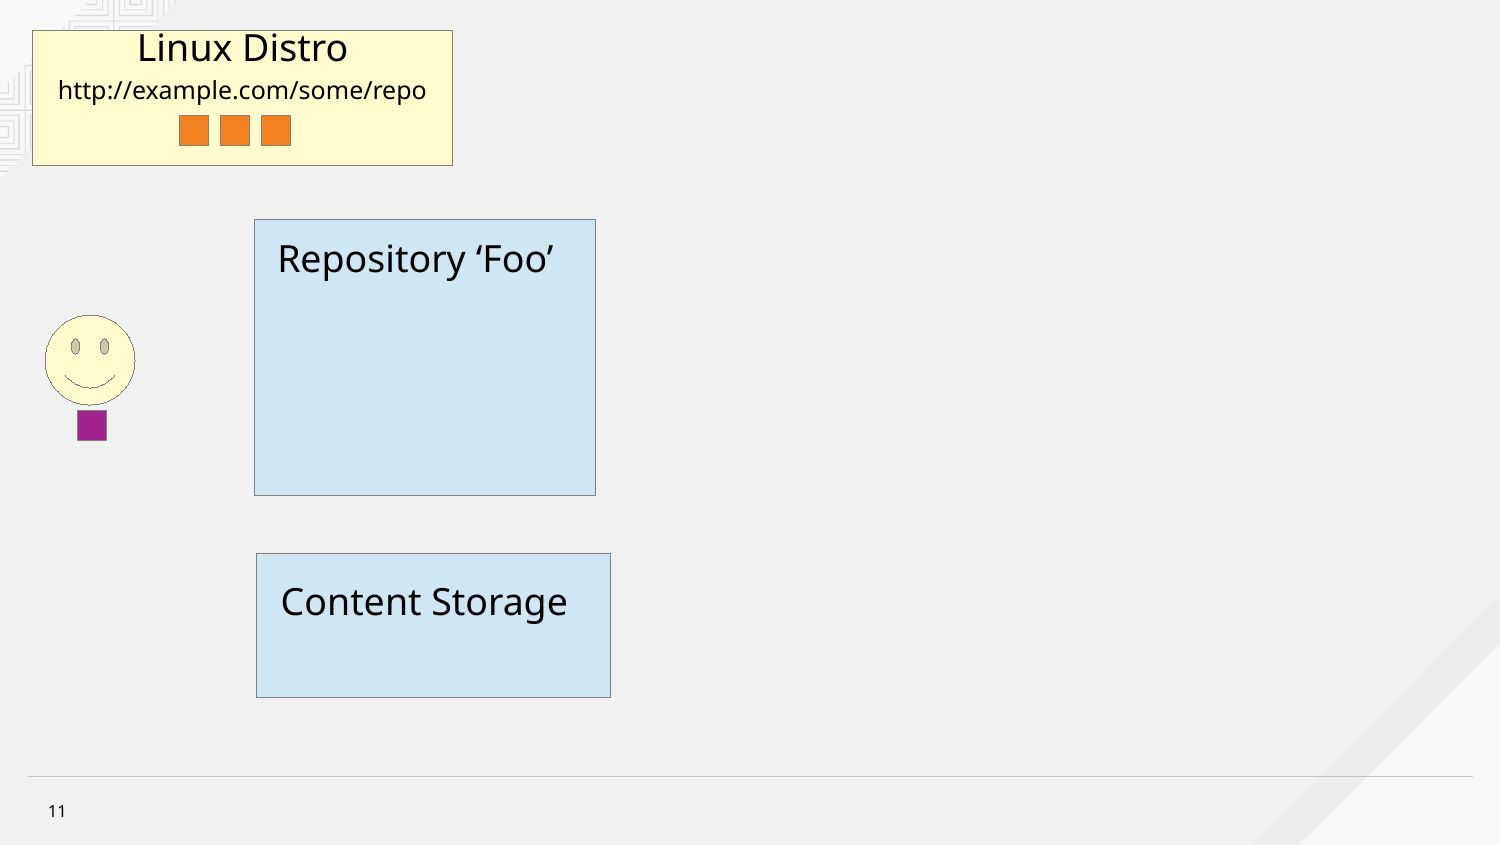

Linux Distro
http://example.com/some/repo
Repository ‘Foo’
Content Storage
11